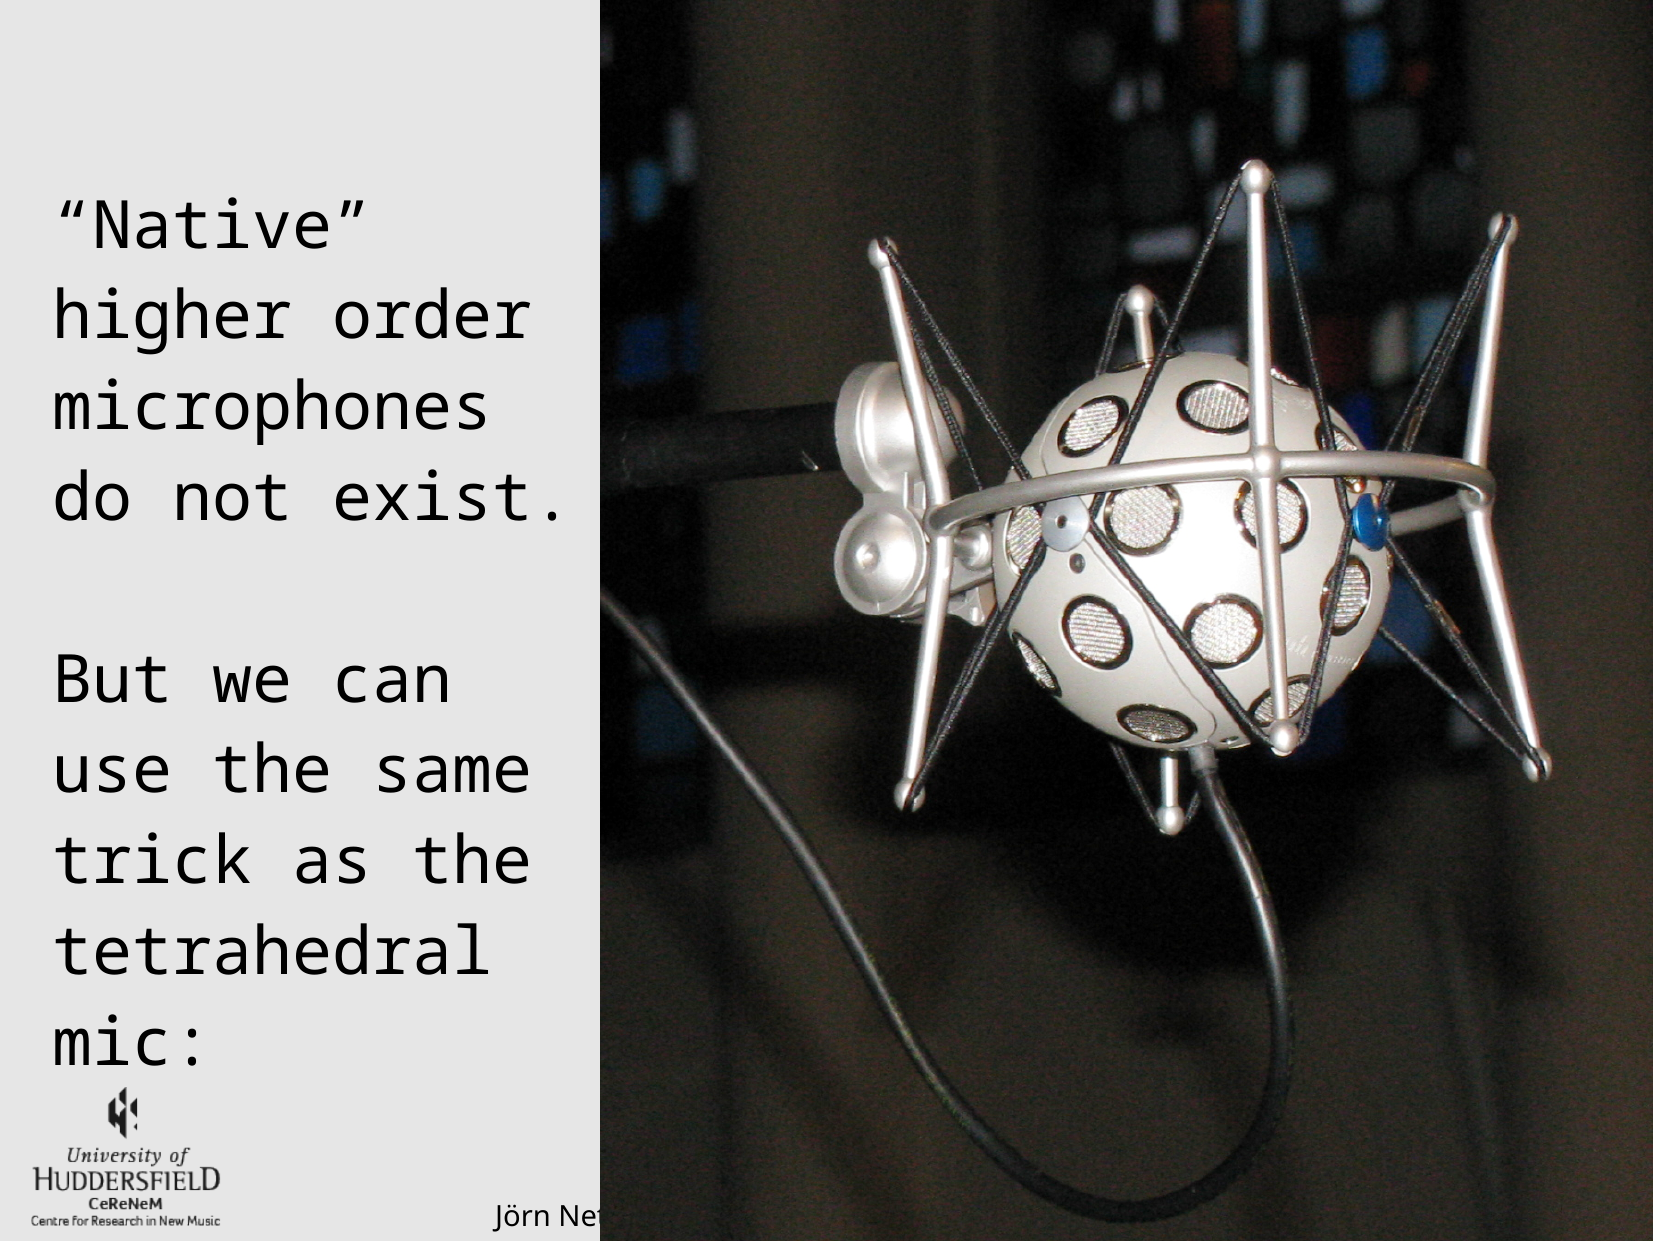

“Native” higher order microphones do not exist.
But we can use the same trick as the tetrahedral mic: